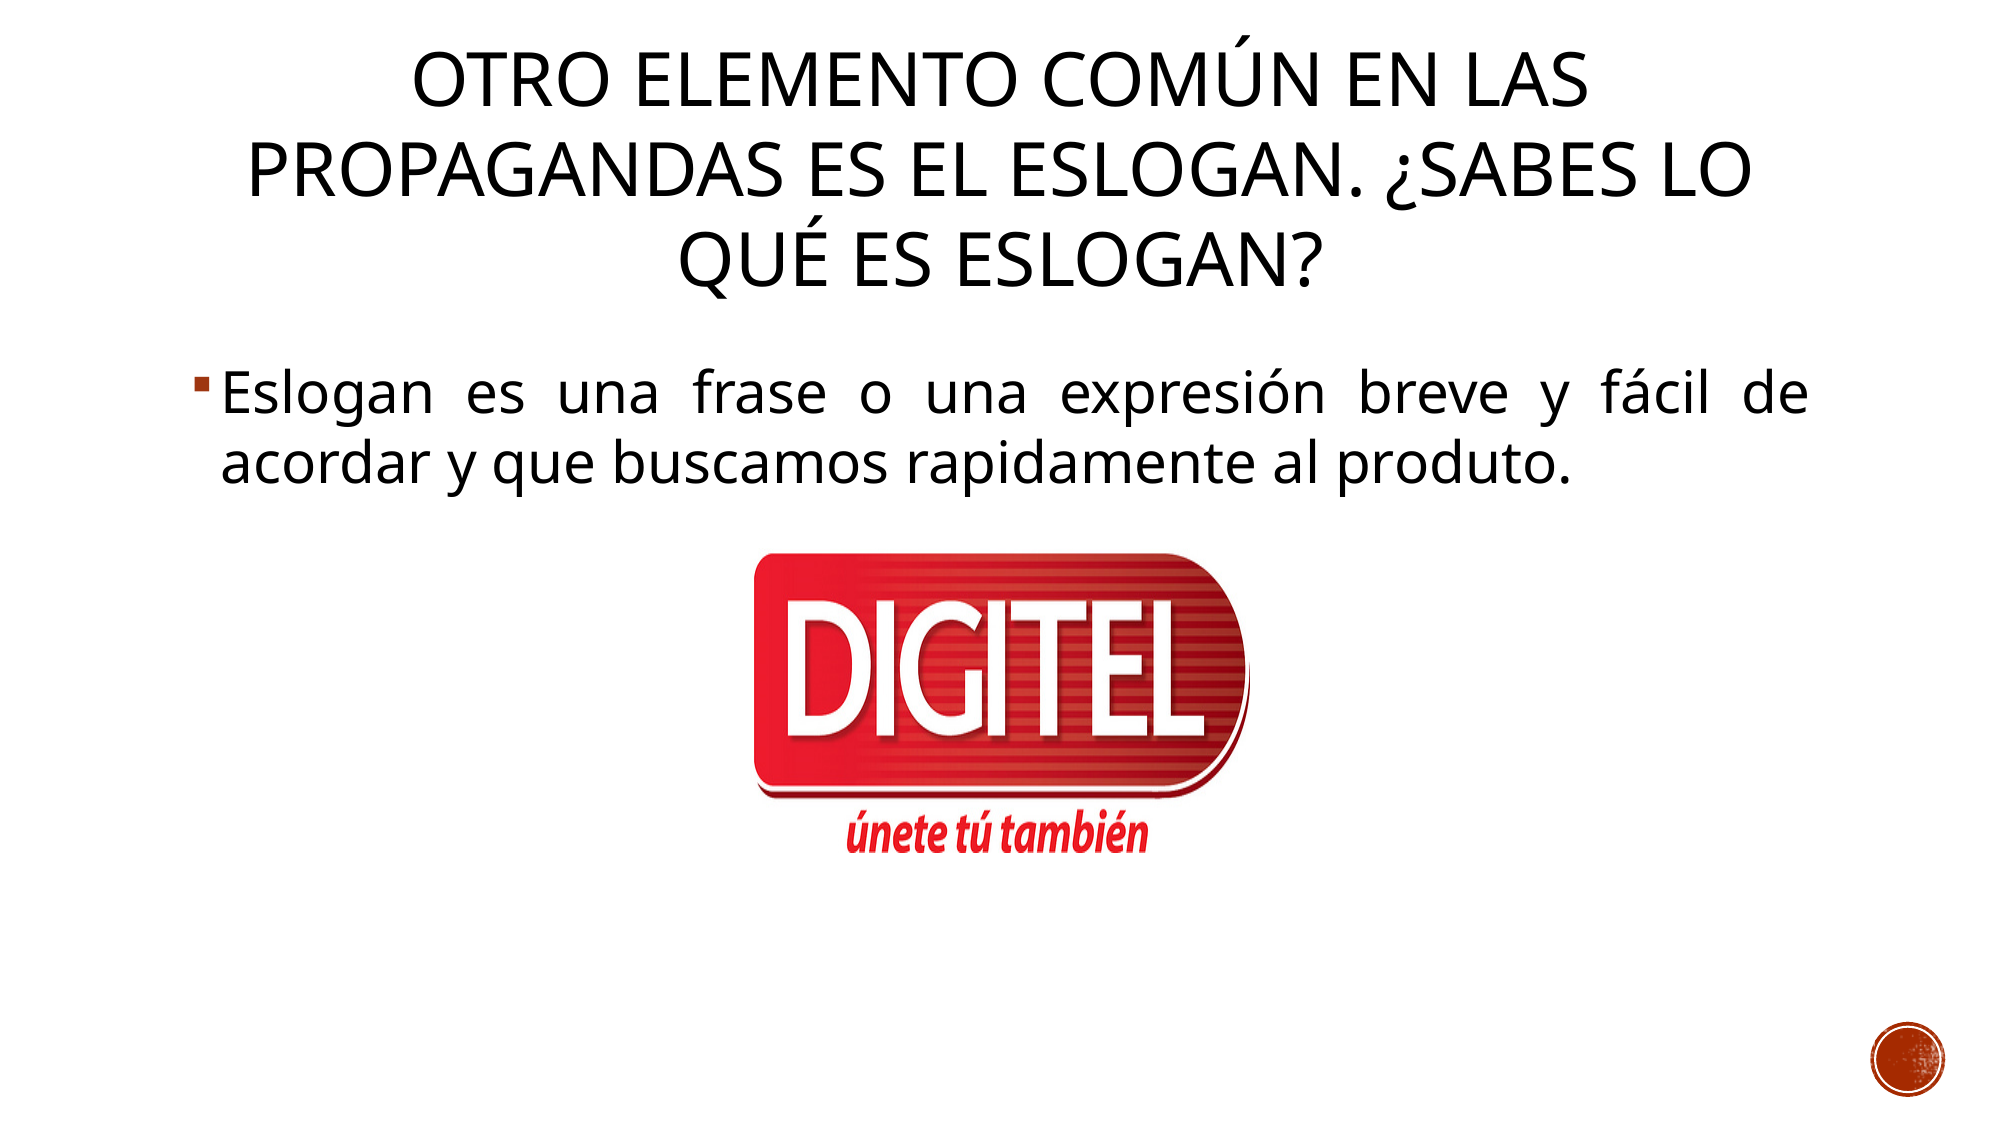

# Otro elemento común en las propagandas es el eslogan. ¿Sabes lo qué es eslogan?
Eslogan es una frase o una expresión breve y fácil de acordar y que buscamos rapidamente al produto.